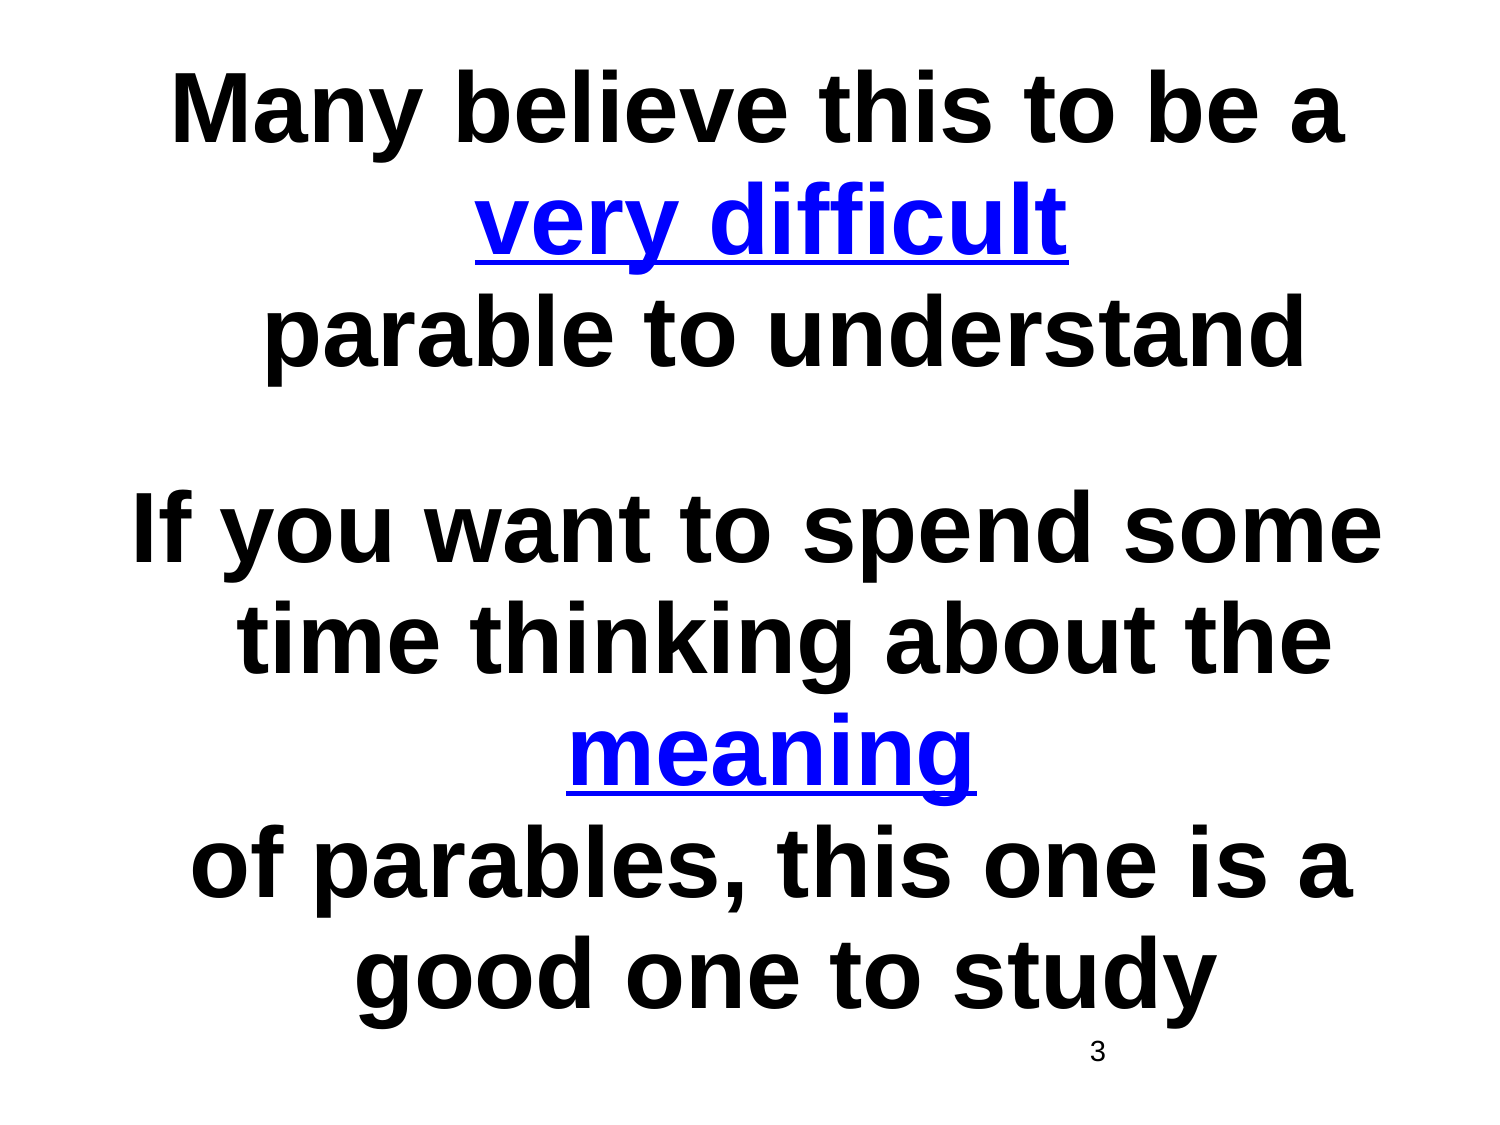

Many believe this to be a very difficult
parable to understand
If you want to spend some time thinking about the meaning
of parables, this one is a
good one to study
3